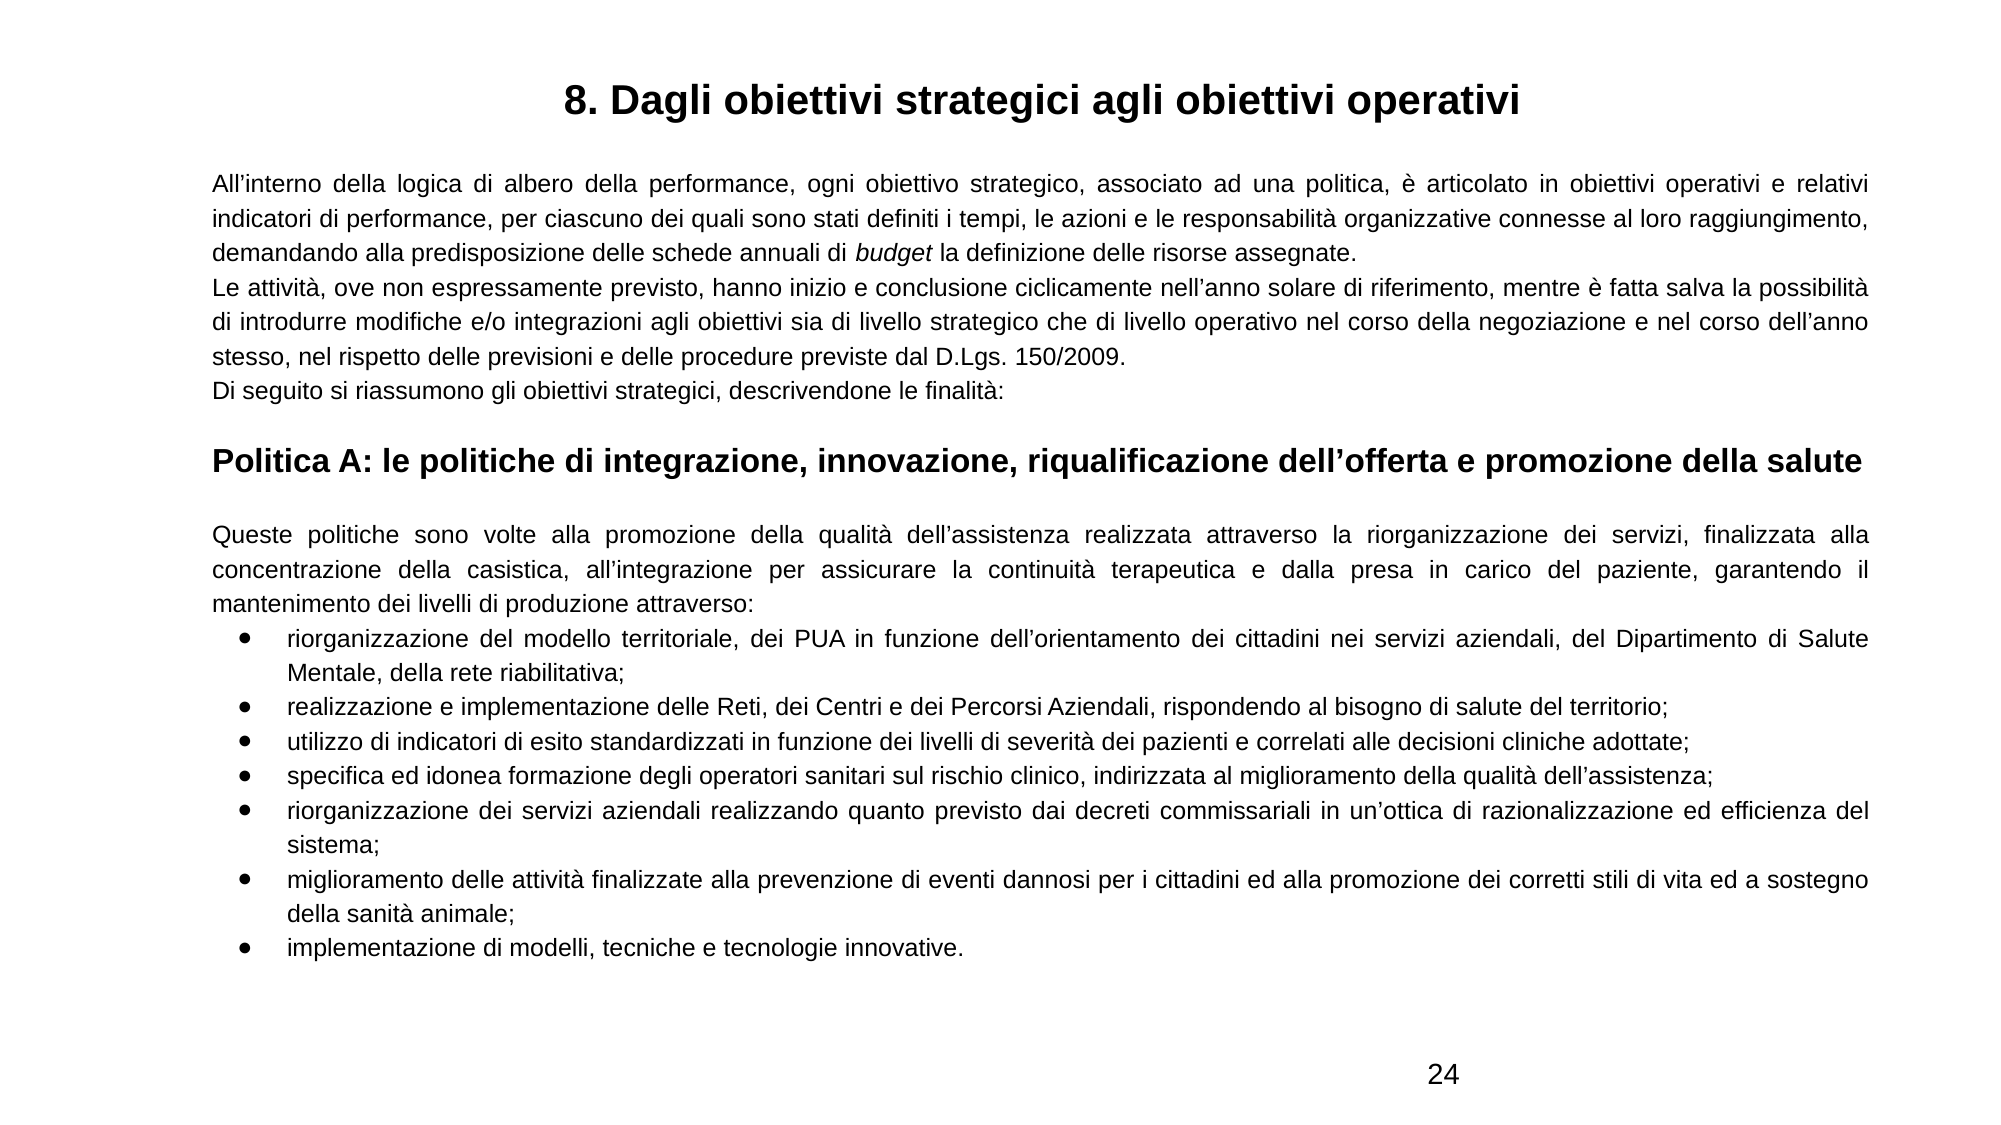

8. Dagli obiettivi strategici agli obiettivi operativi
All’interno della logica di albero della performance, ogni obiettivo strategico, associato ad una politica, è articolato in obiettivi operativi e relativi indicatori di performance, per ciascuno dei quali sono stati definiti i tempi, le azioni e le responsabilità organizzative connesse al loro raggiungimento, demandando alla predisposizione delle schede annuali di budget la definizione delle risorse assegnate.
Le attività, ove non espressamente previsto, hanno inizio e conclusione ciclicamente nell’anno solare di riferimento, mentre è fatta salva la possibilità di introdurre modifiche e/o integrazioni agli obiettivi sia di livello strategico che di livello operativo nel corso della negoziazione e nel corso dell’anno stesso, nel rispetto delle previsioni e delle procedure previste dal D.Lgs. 150/2009.
Di seguito si riassumono gli obiettivi strategici, descrivendone le finalità:
Politica A: le politiche di integrazione, innovazione, riqualificazione dell’offerta e promozione della salute
Queste politiche sono volte alla promozione della qualità dell’assistenza realizzata attraverso la riorganizzazione dei servizi, finalizzata alla concentrazione della casistica, all’integrazione per assicurare la continuità terapeutica e dalla presa in carico del paziente, garantendo il mantenimento dei livelli di produzione attraverso:
riorganizzazione del modello territoriale, dei PUA in funzione dell’orientamento dei cittadini nei servizi aziendali, del Dipartimento di Salute Mentale, della rete riabilitativa;
realizzazione e implementazione delle Reti, dei Centri e dei Percorsi Aziendali, rispondendo al bisogno di salute del territorio;
utilizzo di indicatori di esito standardizzati in funzione dei livelli di severità dei pazienti e correlati alle decisioni cliniche adottate;
specifica ed idonea formazione degli operatori sanitari sul rischio clinico, indirizzata al miglioramento della qualità dell’assistenza;
riorganizzazione dei servizi aziendali realizzando quanto previsto dai decreti commissariali in un’ottica di razionalizzazione ed efficienza del sistema;
miglioramento delle attività finalizzate alla prevenzione di eventi dannosi per i cittadini ed alla promozione dei corretti stili di vita ed a sostegno della sanità animale;
implementazione di modelli, tecniche e tecnologie innovative.